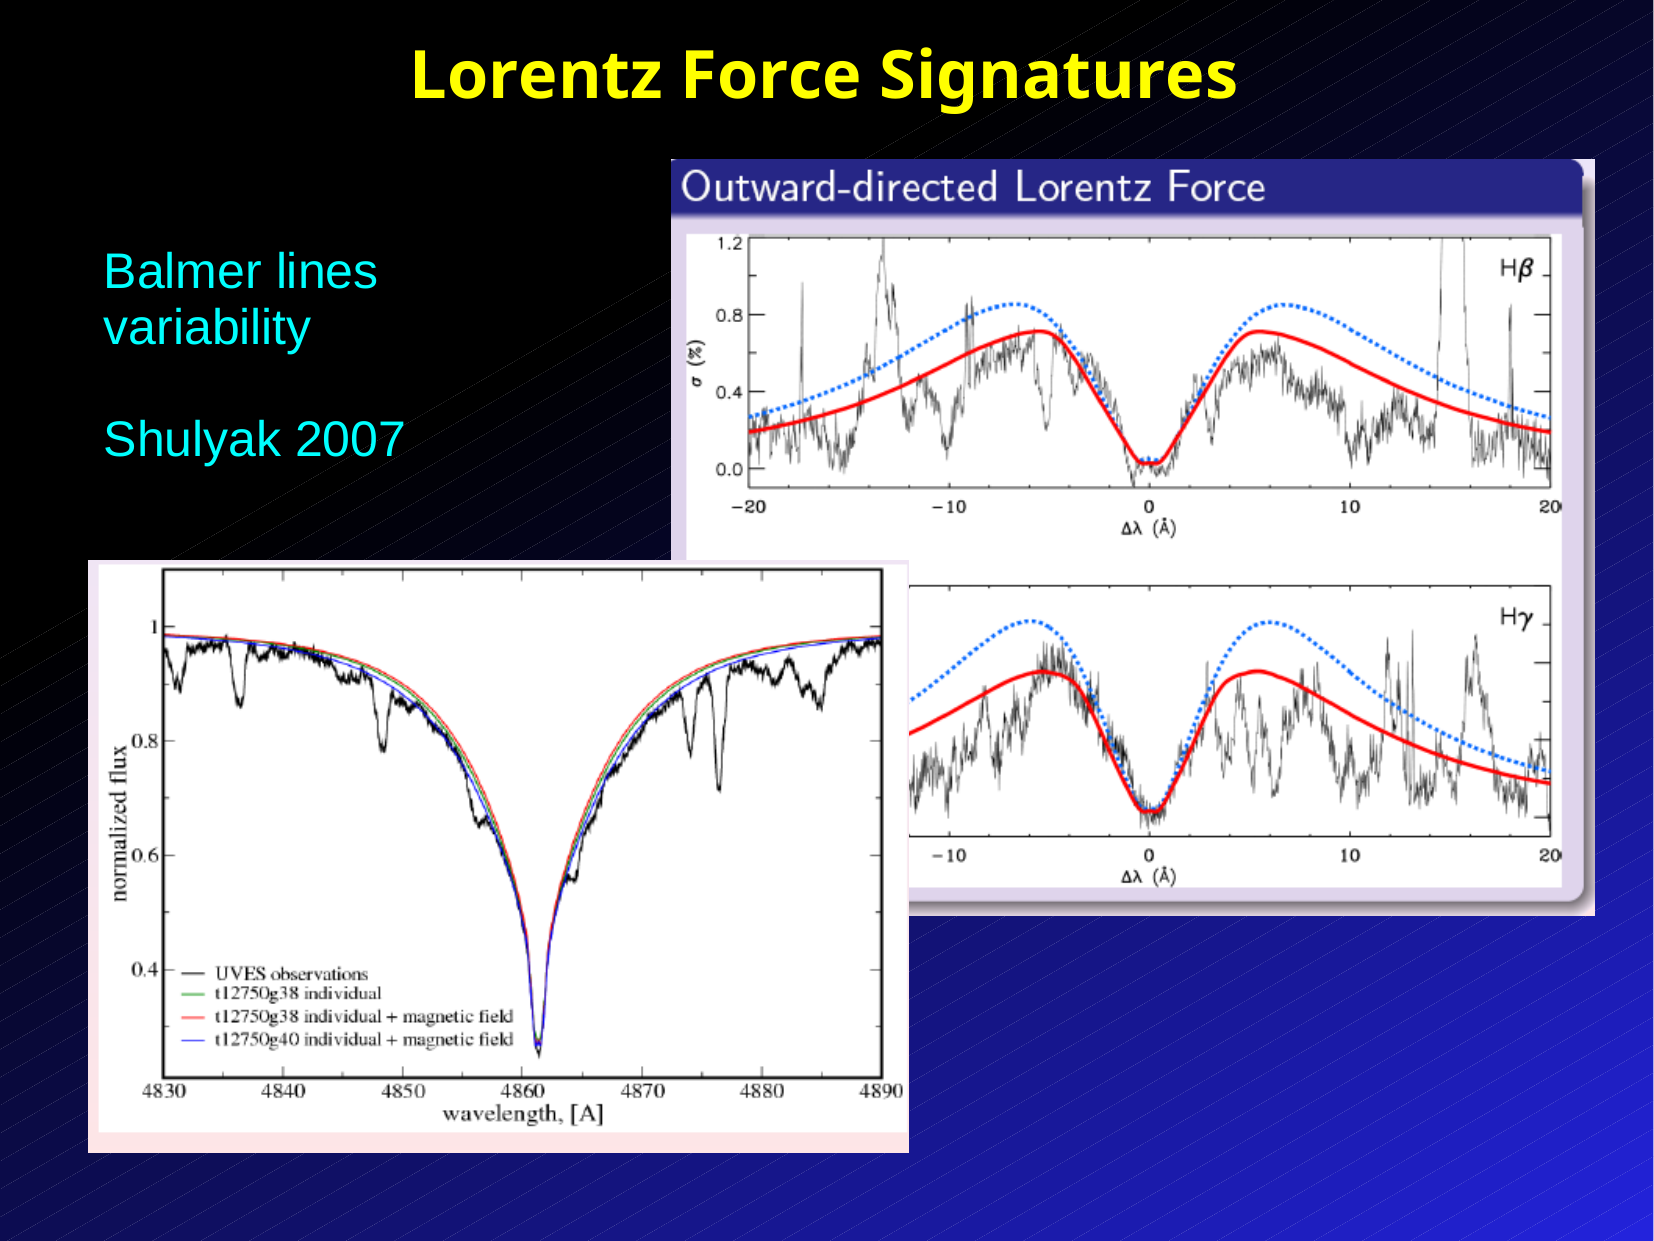

# Lorentz Force Signatures
Balmer lines variability
Shulyak 2007